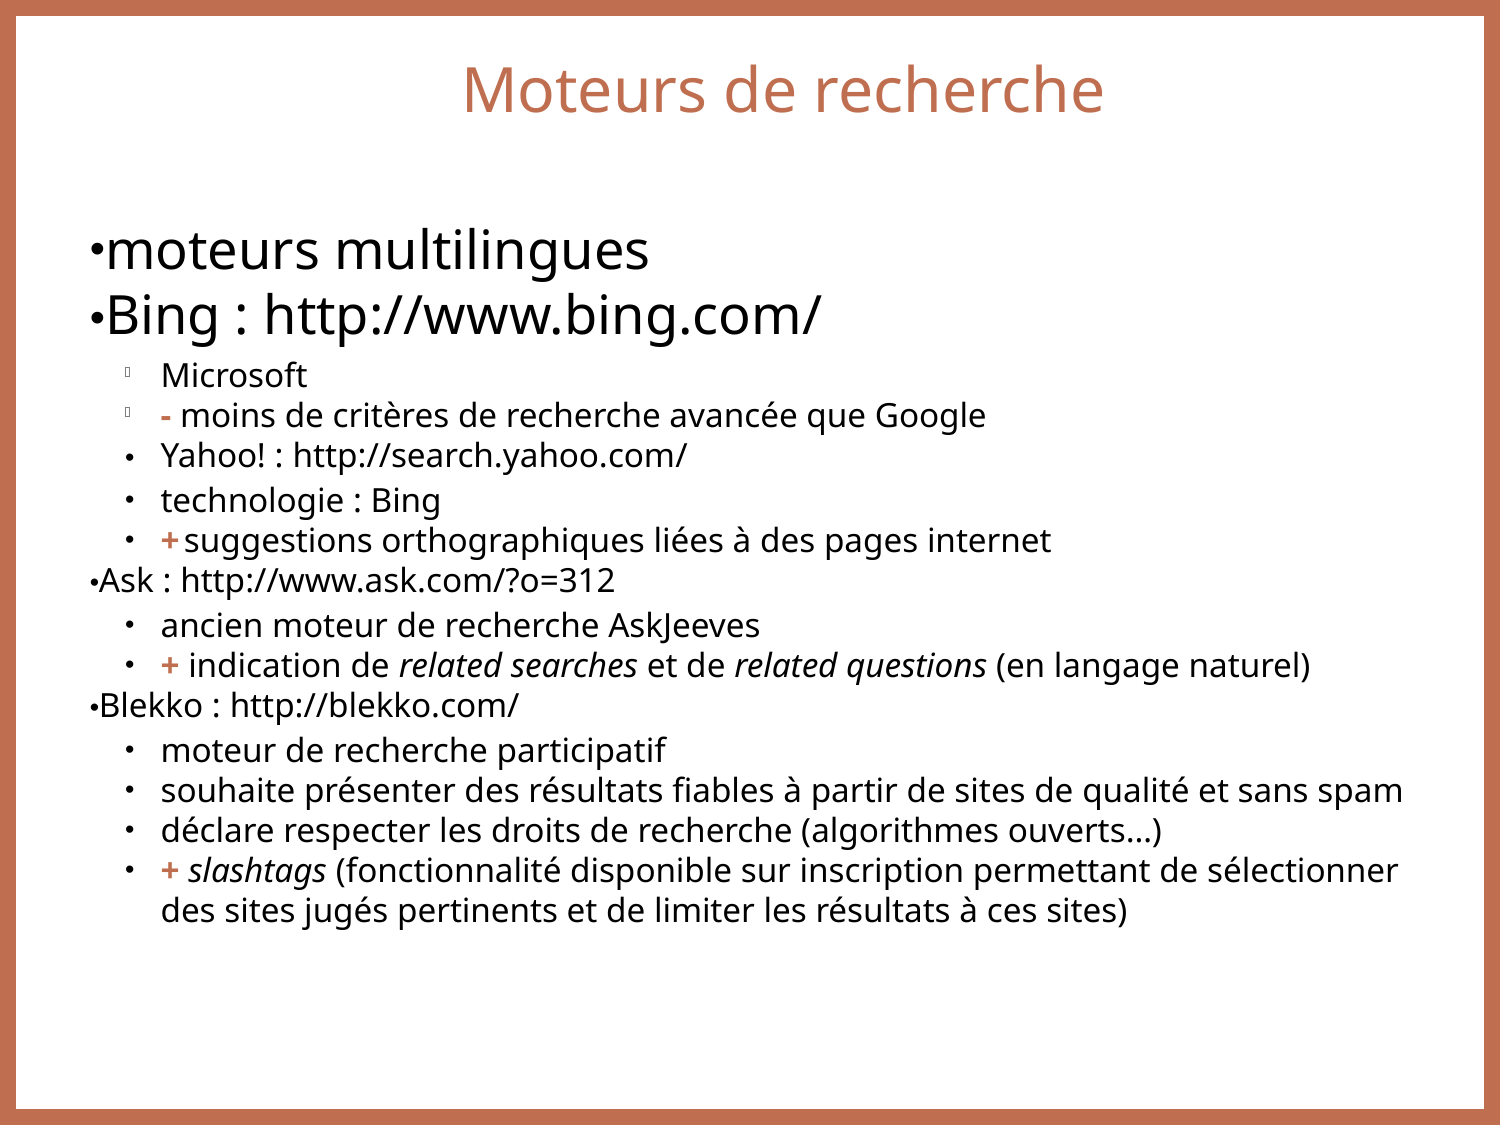

Moteurs de recherche
moteurs multilingues
Bing : http://www.bing.com/
Microsoft
- moins de critères de recherche avancée que Google
Yahoo! : http://search.yahoo.com/
technologie : Bing
+ suggestions orthographiques liées à des pages internet
Ask : http://www.ask.com/?o=312
ancien moteur de recherche AskJeeves
+ indication de related searches et de related questions (en langage naturel)
Blekko : http://blekko.com/
moteur de recherche participatif
souhaite présenter des résultats fiables à partir de sites de qualité et sans spam
déclare respecter les droits de recherche (algorithmes ouverts…)
+ slashtags (fonctionnalité disponible sur inscription permettant de sélectionner des sites jugés pertinents et de limiter les résultats à ces sites)